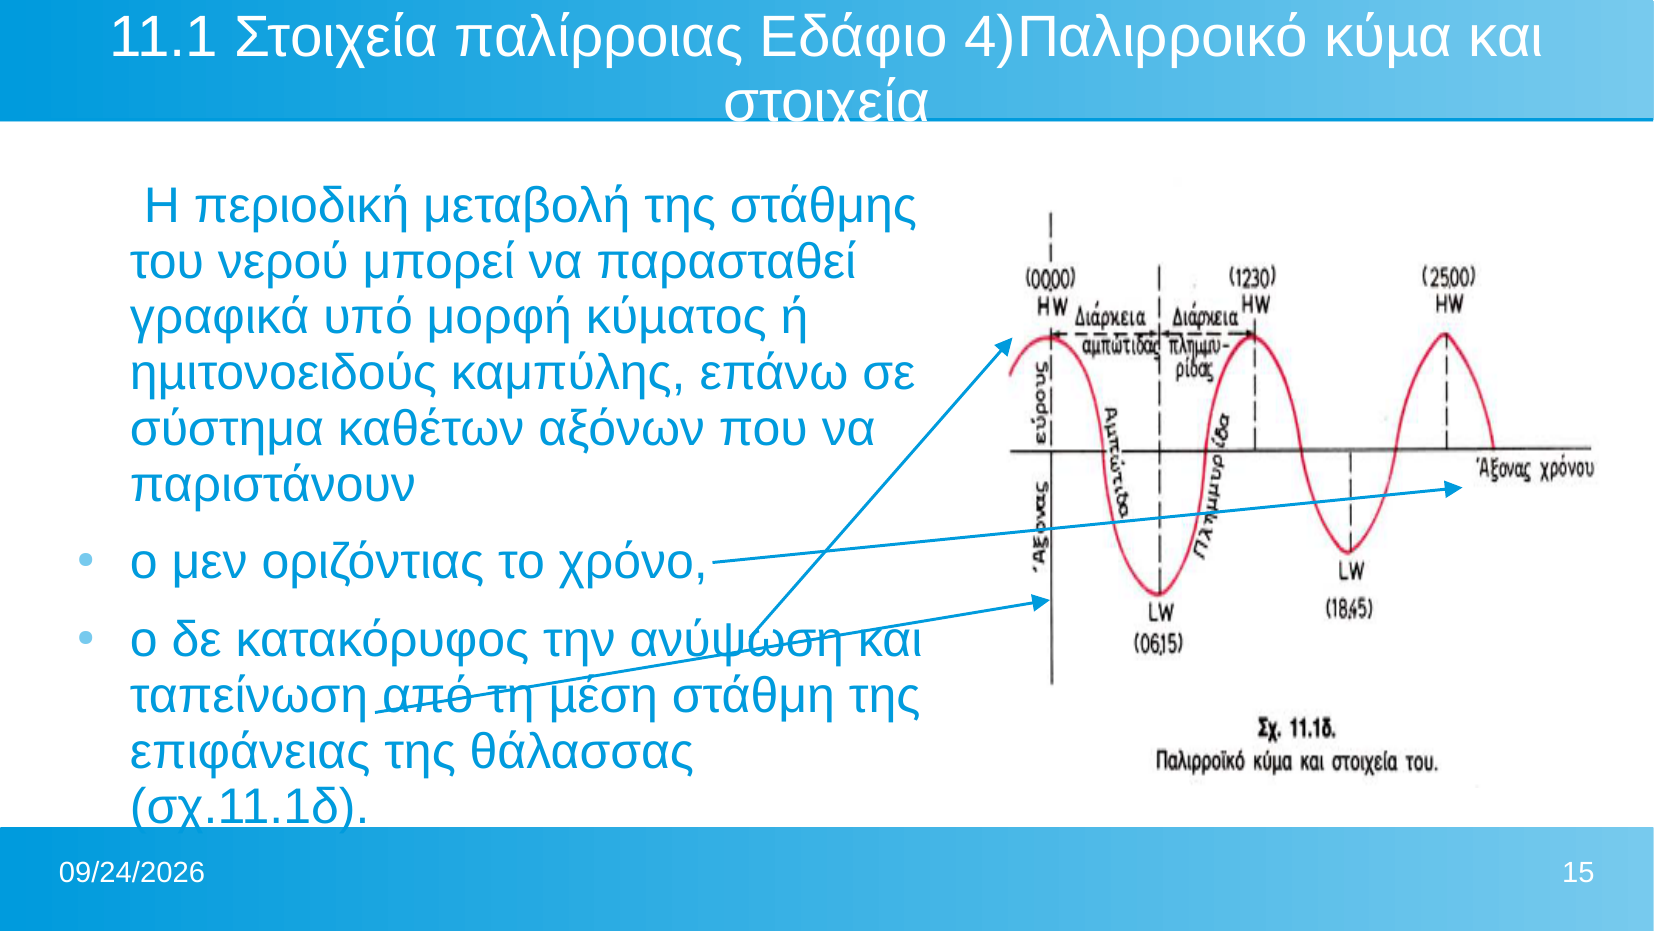

# 11.1 Στοιχεία παλίρροιας Εδάφιο 4)Παλιρροικό κύµα και στοιχεία
 Η περιοδική μεταβολή της στάθμης του νερού μπορεί να παρασταθεί γραφικά υπό μορφή κύµατος ή ηµιτονοειδούς καμπύλης, επάνω σε σύστημα καθέτων αξόνων που να παριστάνουν
ο μεν οριζόντιας το χρόνο,
ο δε κατακόρυφος την ανύψωση και ταπείνωση από τη µέση στάθμη της επιφάνειας της θάλασσας (σχ.11.1δ).
15